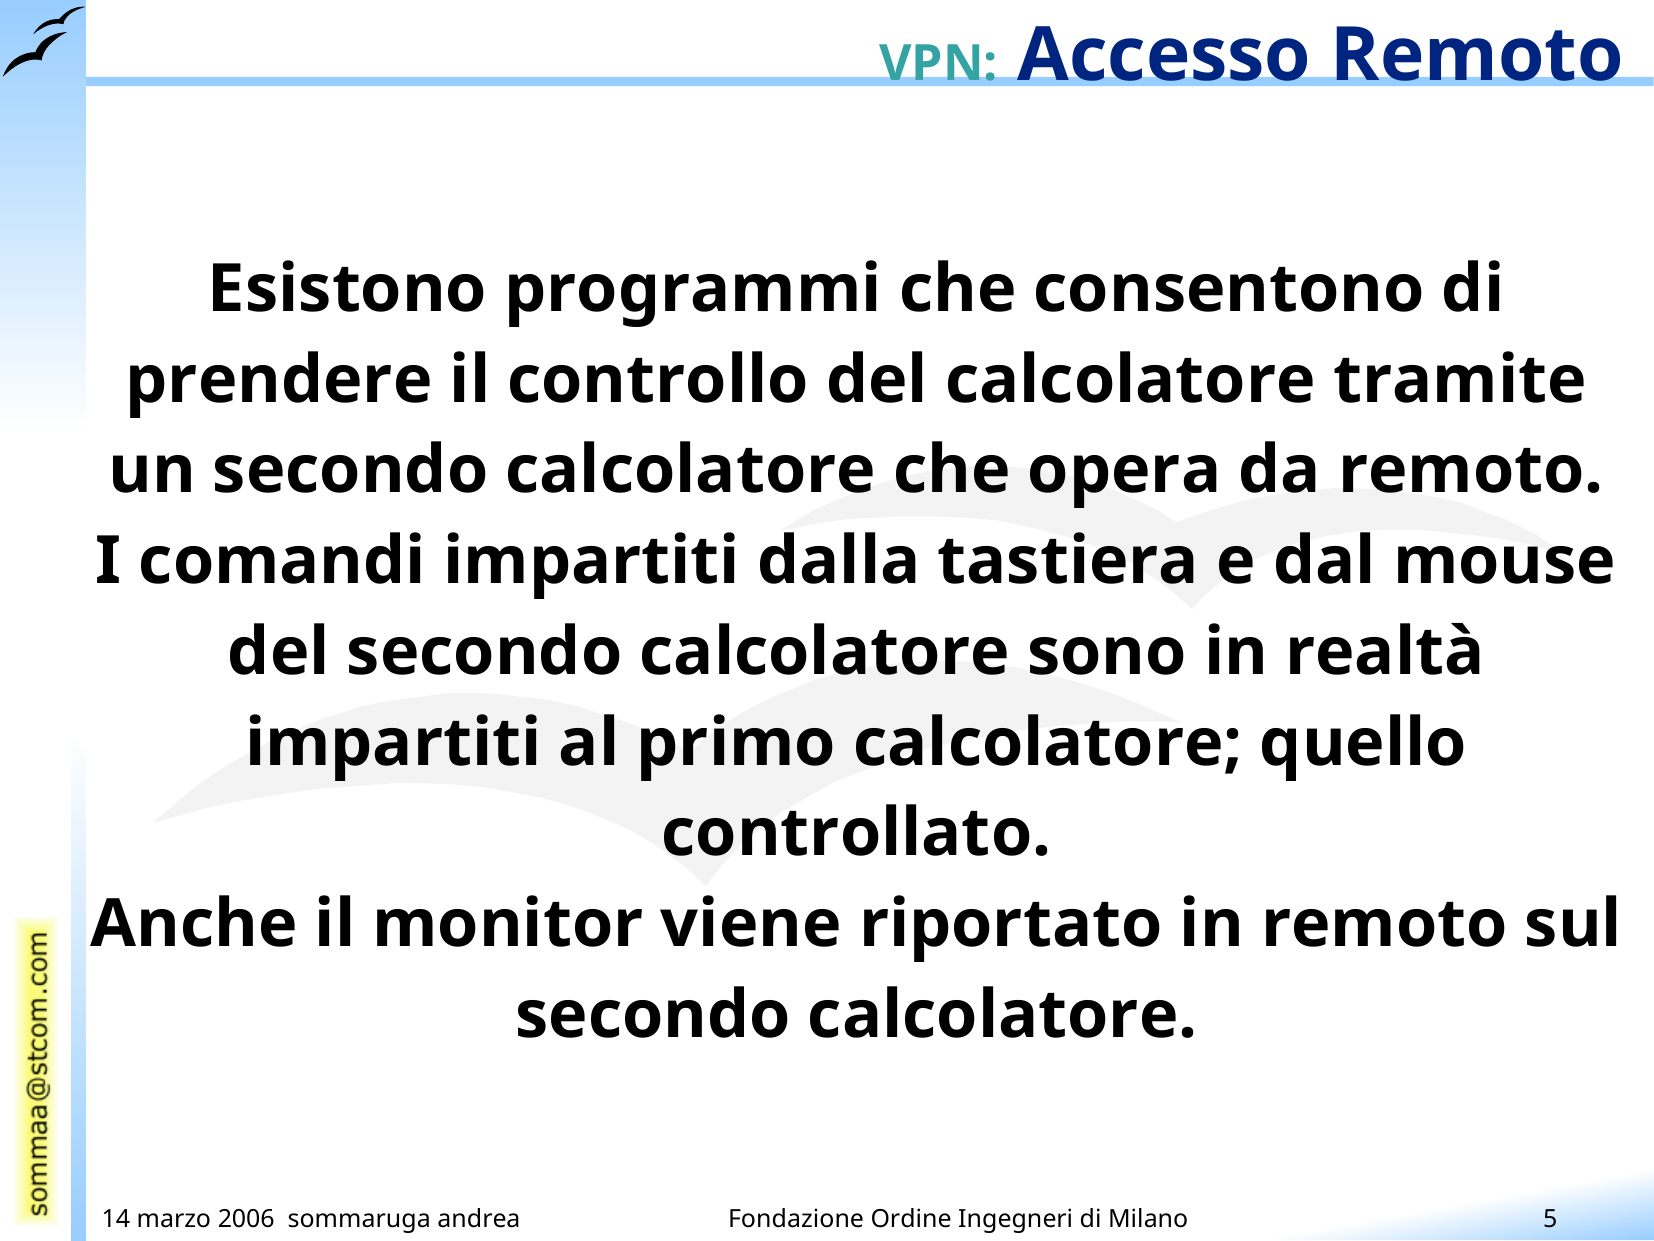

# VPN: Accesso Remoto
Esistono programmi che consentono di prendere il controllo del calcolatore tramite un secondo calcolatore che opera da remoto.
I comandi impartiti dalla tastiera e dal mouse del secondo calcolatore sono in realtà impartiti al primo calcolatore; quello controllato.
Anche il monitor viene riportato in remoto sul secondo calcolatore.